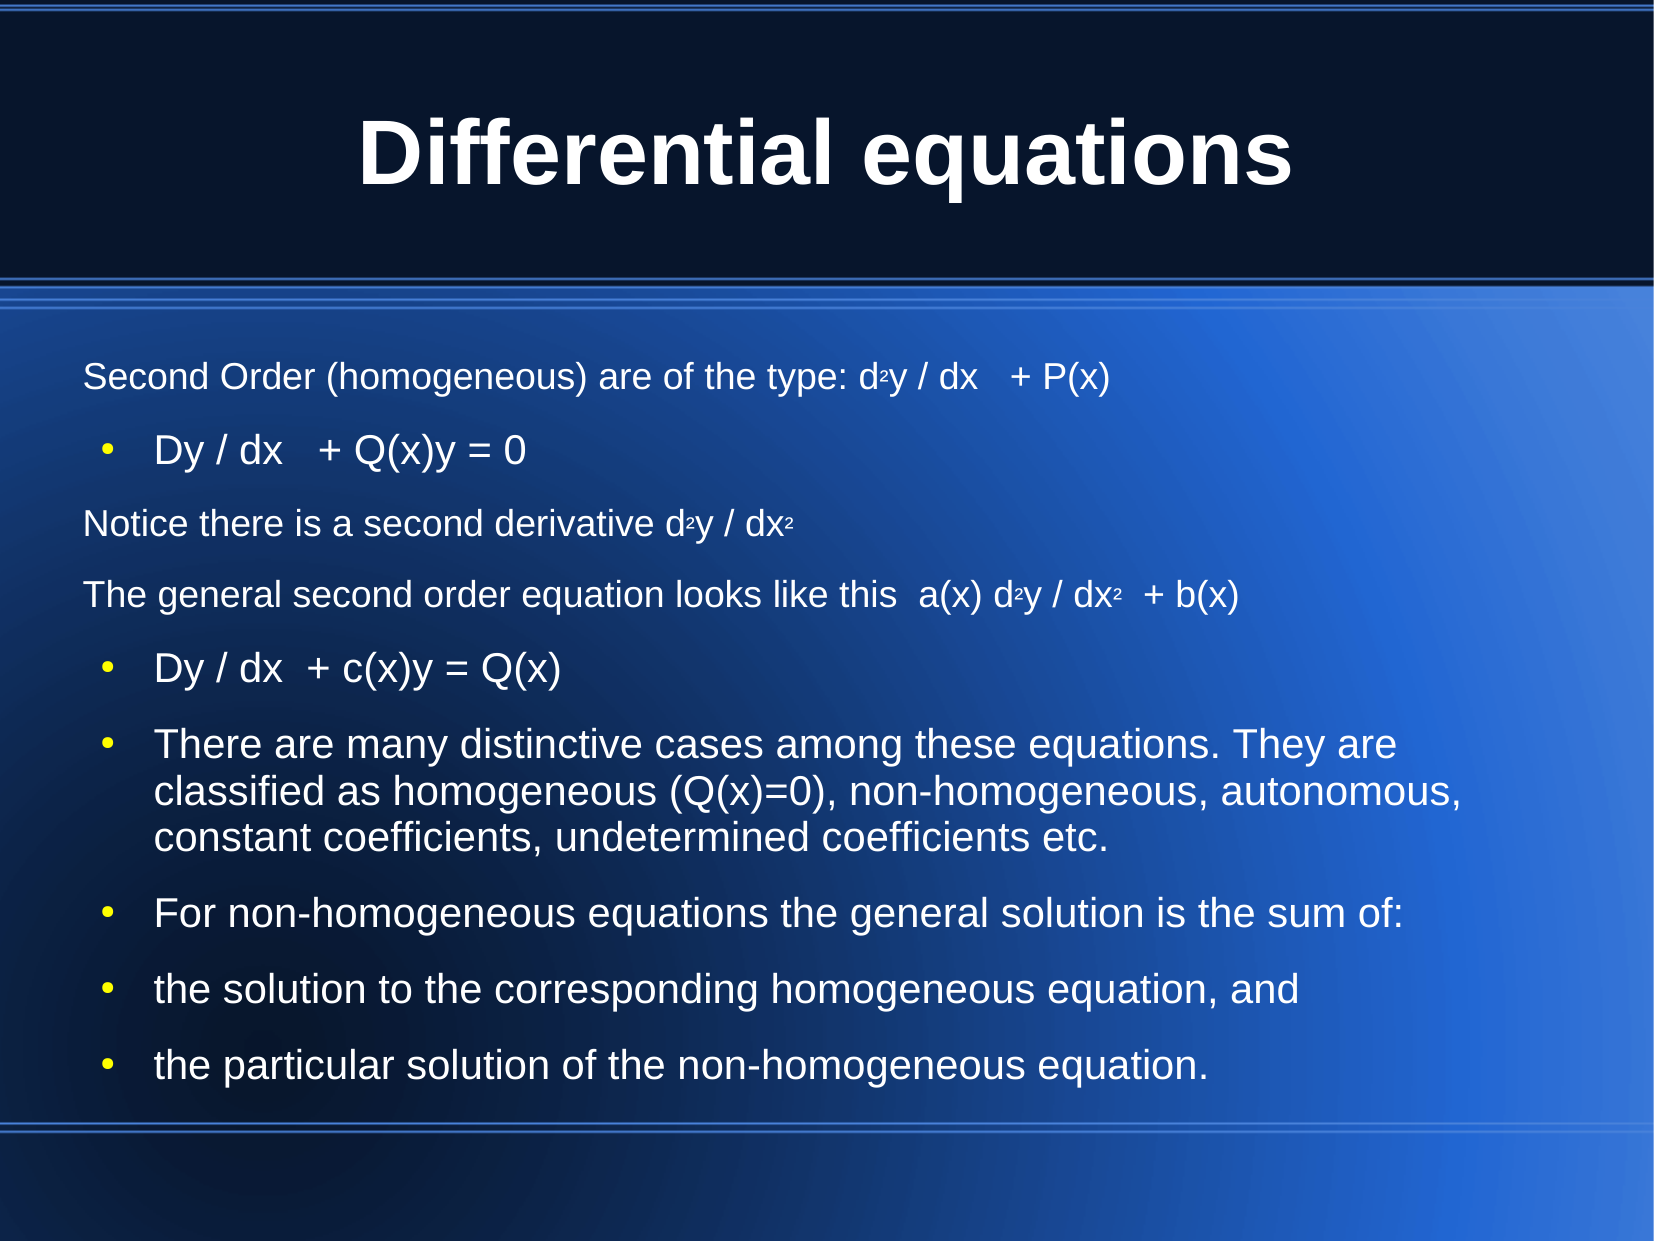

# Differential equations
Second Order (homogeneous) are of the type: d²y / dx + P(x)
Dy / dx + Q(x)y = 0
Notice there is a second derivative d²y / dx²
The general second order equation looks like this a(x) d²y / dx² + b(x)
Dy / dx + c(x)y = Q(x)
There are many distinctive cases among these equations. They are classified as homogeneous (Q(x)=0), non-homogeneous, autonomous, constant coefficients, undetermined coefficients etc.
For non-homogeneous equations the general solution is the sum of:
the solution to the corresponding homogeneous equation, and
the particular solution of the non-homogeneous equation.